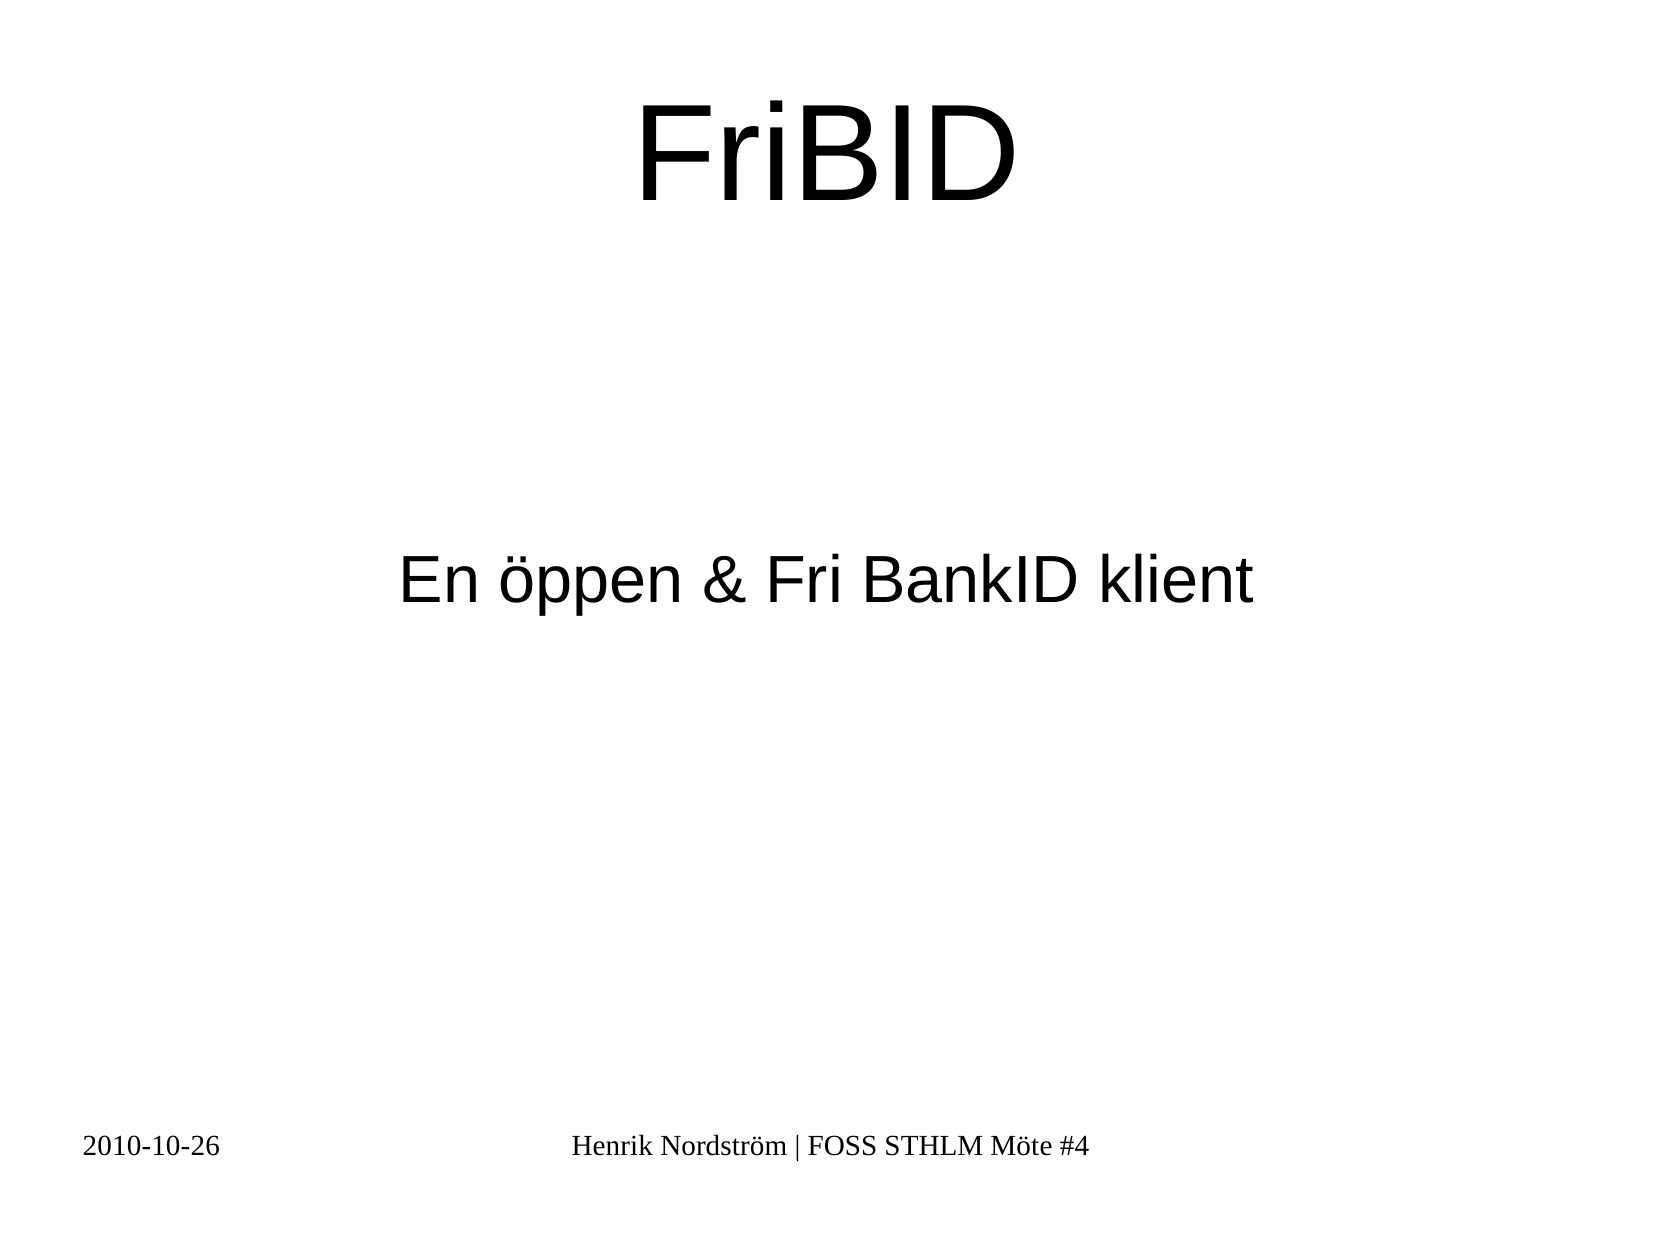

# En öppen & Fri BankID klient
FriBID
2010-10-26
Henrik Nordström | FOSS STHLM Möte #4